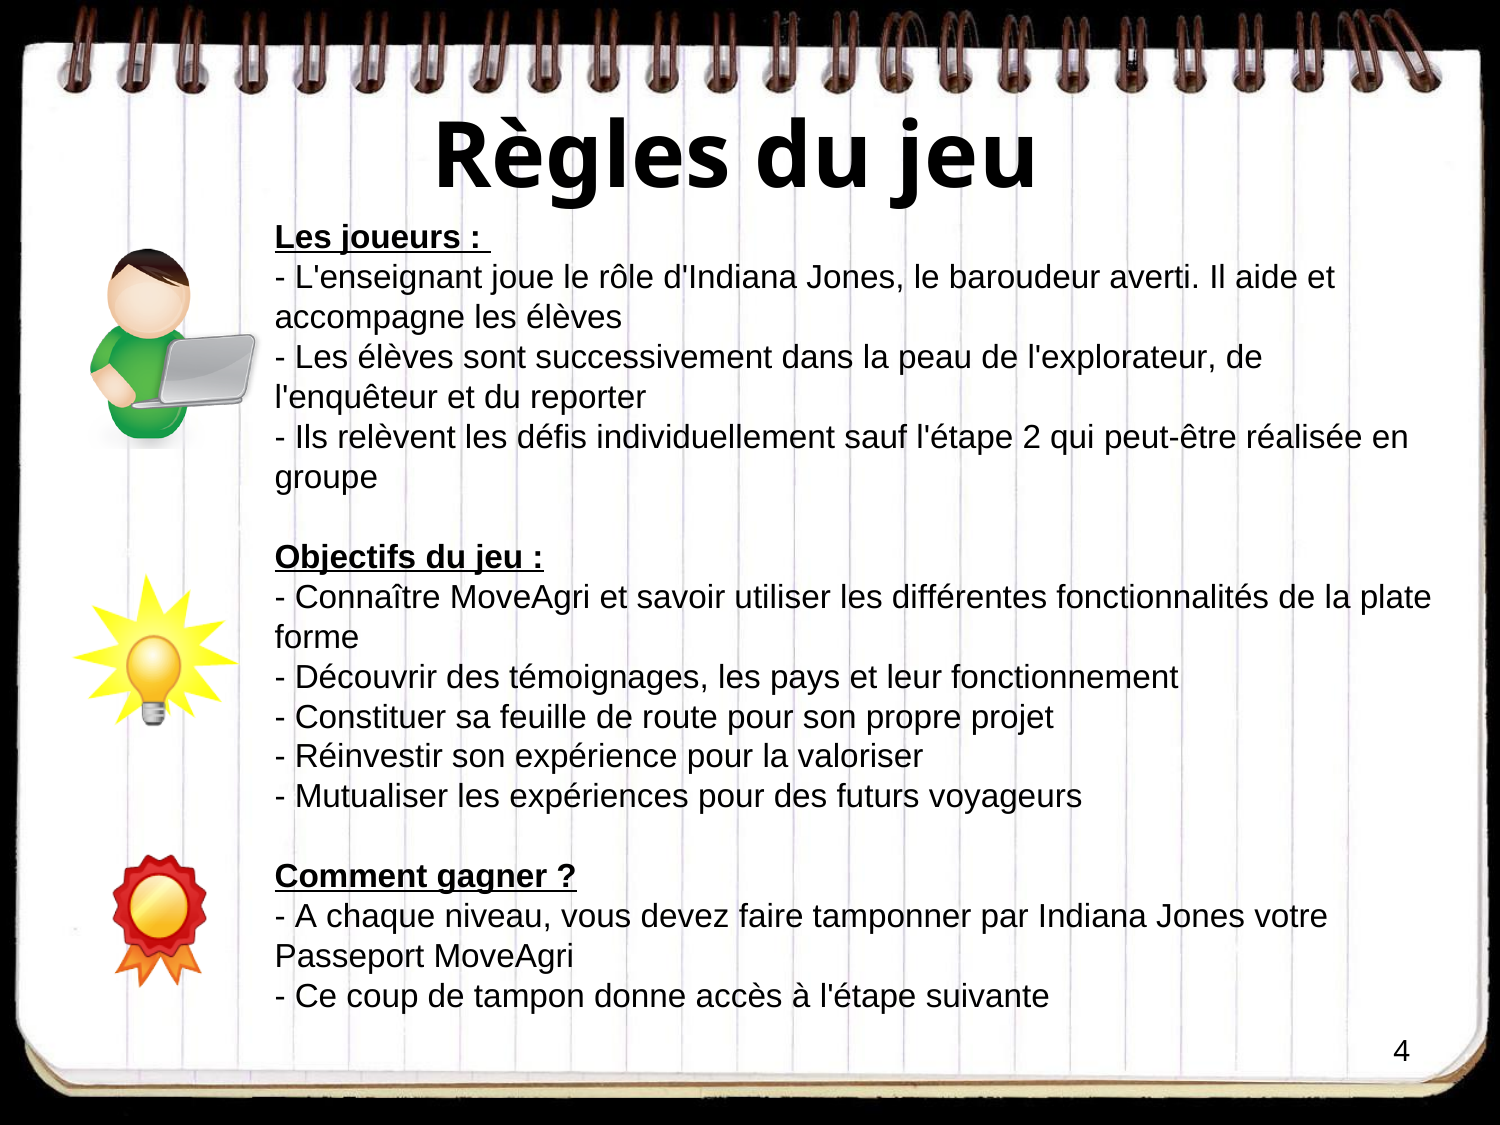

Règles du jeu
Les joueurs :
- L'enseignant joue le rôle d'Indiana Jones, le baroudeur averti. Il aide et accompagne les élèves
- Les élèves sont successivement dans la peau de l'explorateur, de l'enquêteur et du reporter
- Ils relèvent les défis individuellement sauf l'étape 2 qui peut-être réalisée en groupe
Objectifs du jeu :
- Connaître MoveAgri et savoir utiliser les différentes fonctionnalités de la plate forme
- Découvrir des témoignages, les pays et leur fonctionnement
- Constituer sa feuille de route pour son propre projet
- Réinvestir son expérience pour la valoriser
- Mutualiser les expériences pour des futurs voyageurs
Comment gagner ?
- A chaque niveau, vous devez faire tamponner par Indiana Jones votre Passeport MoveAgri
- Ce coup de tampon donne accès à l'étape suivante